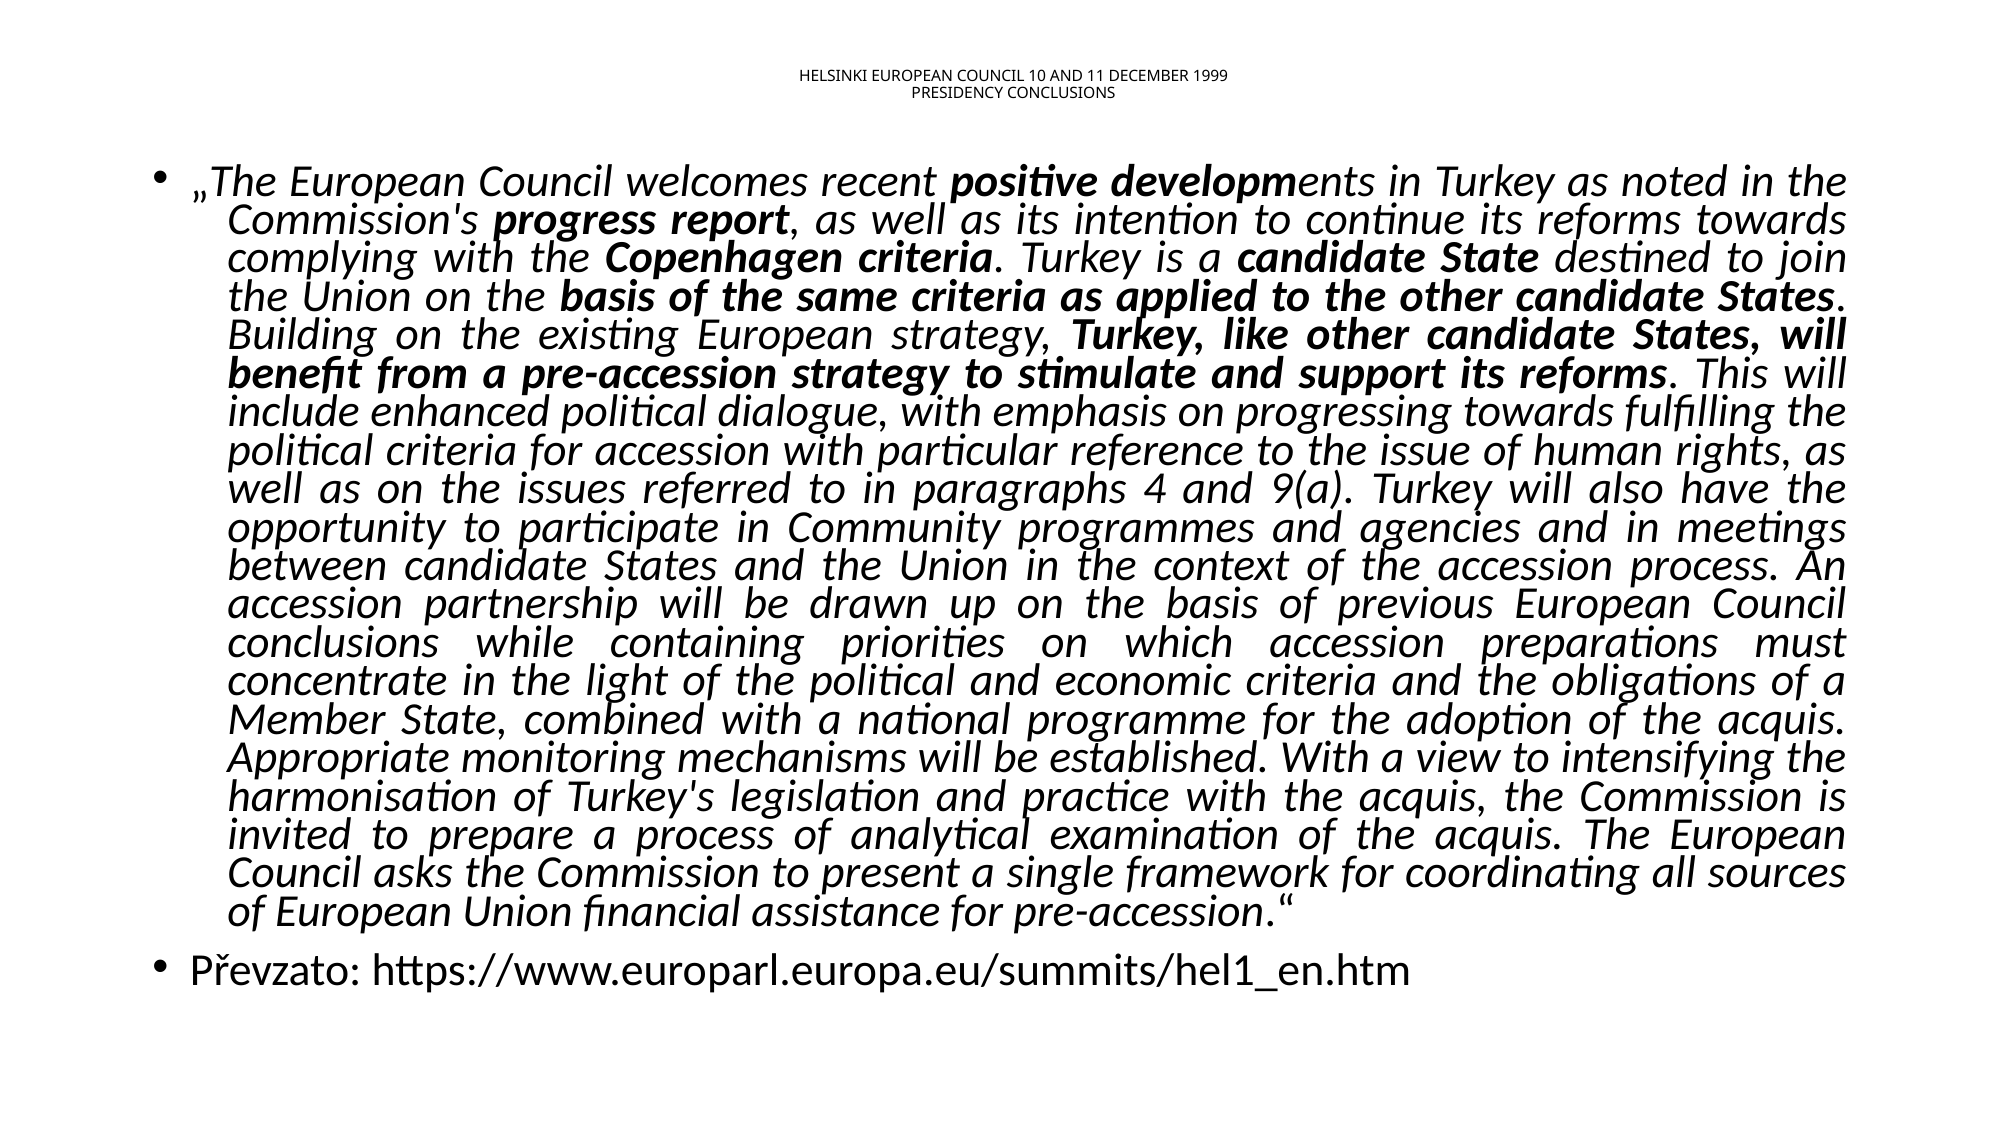

# HELSINKI EUROPEAN COUNCIL 10 AND 11 DECEMBER 1999 PRESIDENCY CONCLUSIONS
„The European Council welcomes recent positive developments in Turkey as noted in the Commission's progress report, as well as its intention to continue its reforms towards complying with the Copenhagen criteria. Turkey is a candidate State destined to join the Union on the basis of the same criteria as applied to the other candidate States. Building on the existing European strategy, Turkey, like other candidate States, will benefit from a pre-accession strategy to stimulate and support its reforms. This will include enhanced political dialogue, with emphasis on progressing towards fulfilling the political criteria for accession with particular reference to the issue of human rights, as well as on the issues referred to in paragraphs 4 and 9(a). Turkey will also have the opportunity to participate in Community programmes and agencies and in meetings between candidate States and the Union in the context of the accession process. An accession partnership will be drawn up on the basis of previous European Council conclusions while containing priorities on which accession preparations must concentrate in the light of the political and economic criteria and the obligations of a Member State, combined with a national programme for the adoption of the acquis. Appropriate monitoring mechanisms will be established. With a view to intensifying the harmonisation of Turkey's legislation and practice with the acquis, the Commission is invited to prepare a process of analytical examination of the acquis. The European Council asks the Commission to present a single framework for coordinating all sources of European Union financial assistance for pre-accession.“
Převzato: https://www.europarl.europa.eu/summits/hel1_en.htm